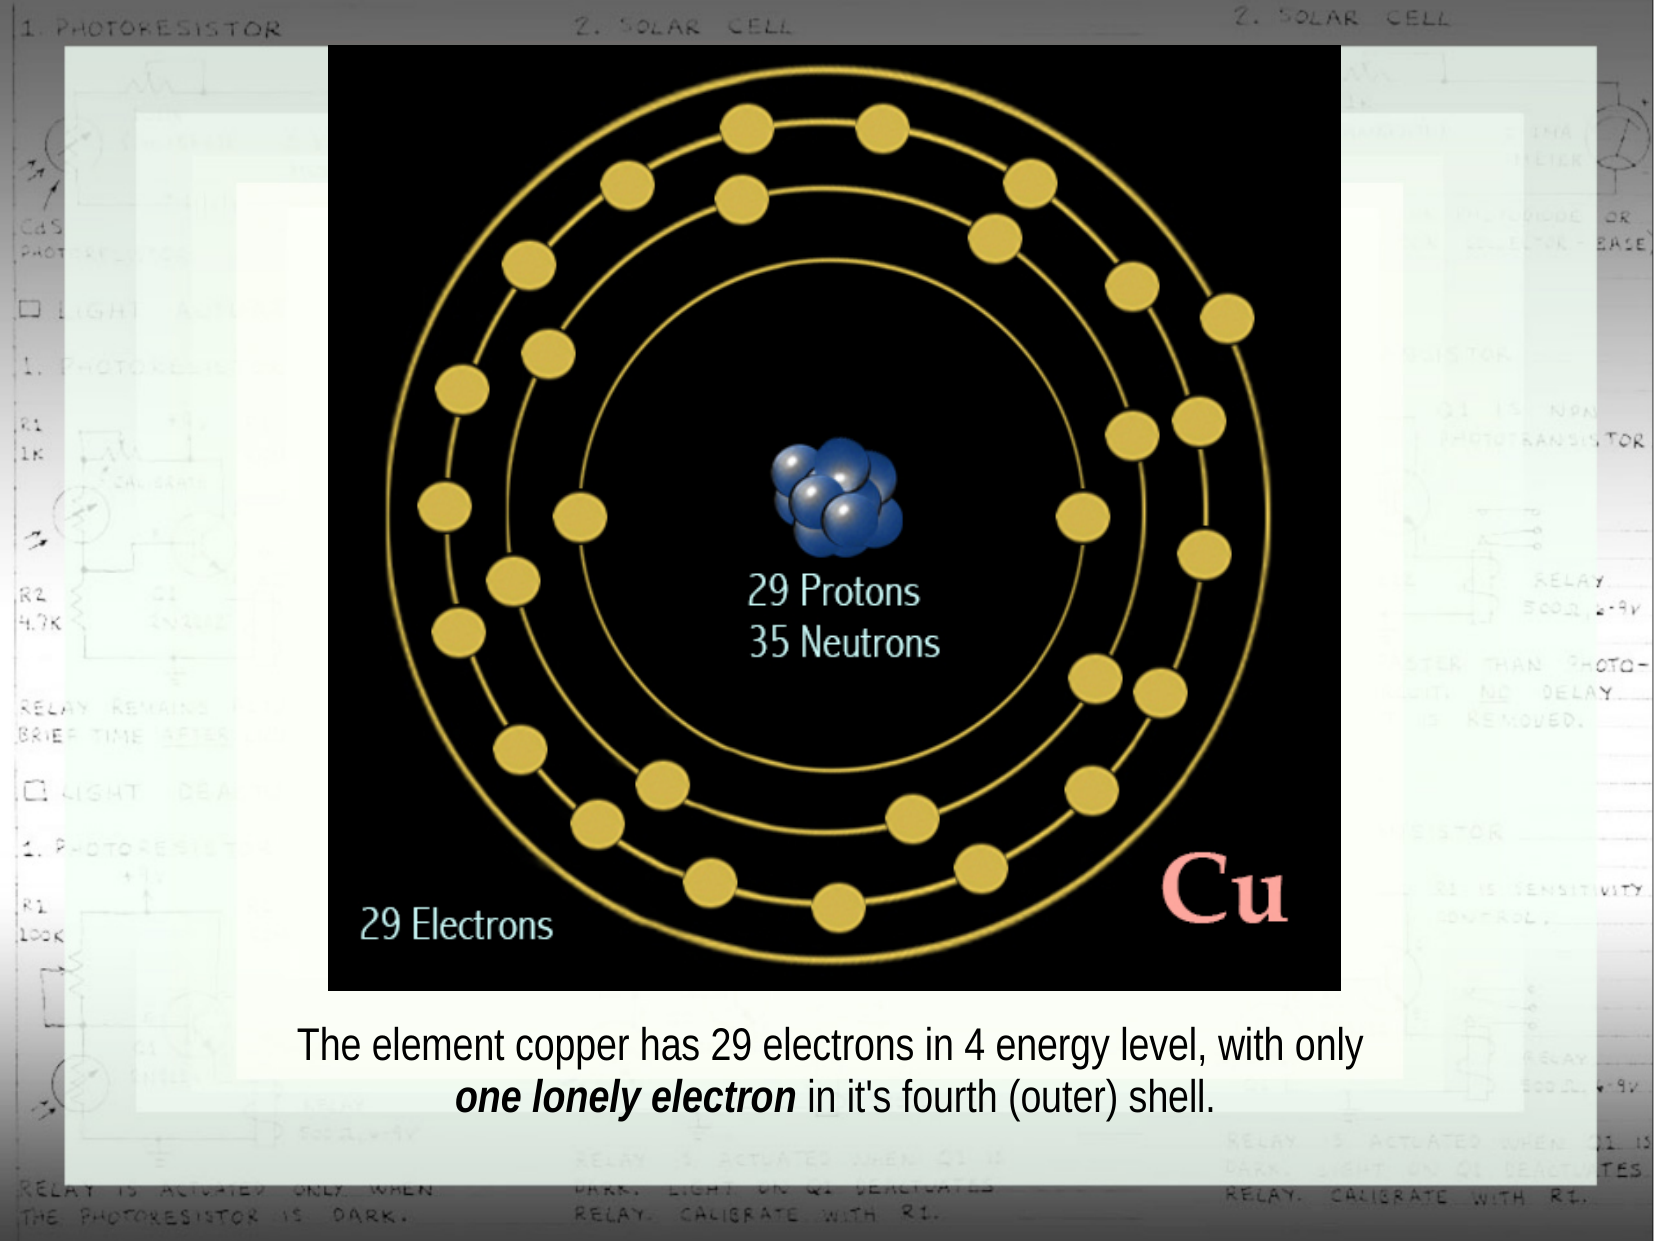

# The element copper has 29 electrons in 4 energy level, with only one lonely electron in it's fourth (outer) shell.